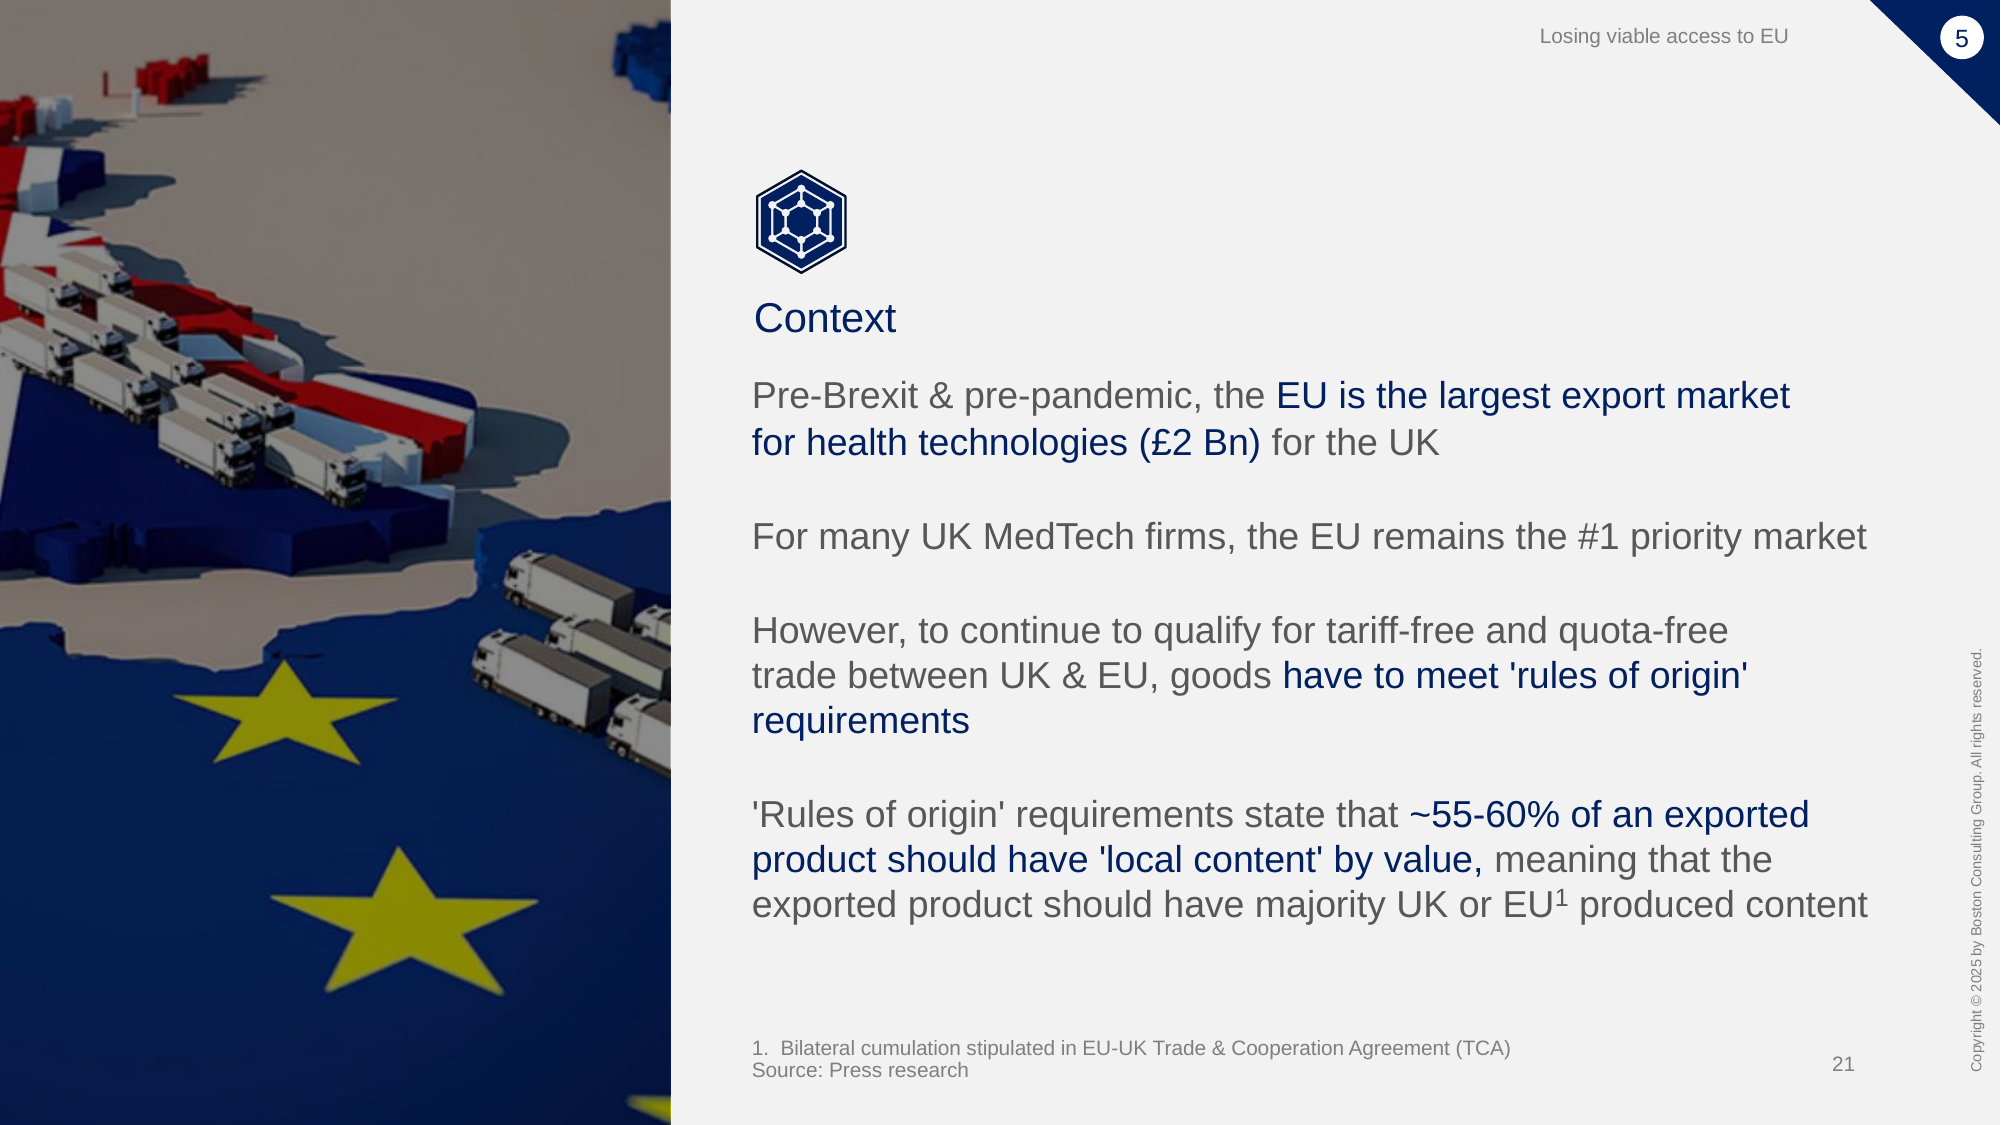

Losing viable access to EU
5
Context
Pre-Brexit & pre-pandemic, the EU is the largest export market
for health technologies (£2 Bn) for the UK
For many UK MedTech firms, the EU remains the #1 priority market
However, to continue to qualify for tariff-free and quota-free
trade between UK & EU, goods have to meet 'rules of origin' requirements
'Rules of origin' requirements state that ~55-60% of an exported product should have 'local content' by value, meaning that the exported product should have majority UK or EU1 produced content
1. Bilateral cumulation stipulated in EU-UK Trade & Cooperation Agreement (TCA)
Source: Press research